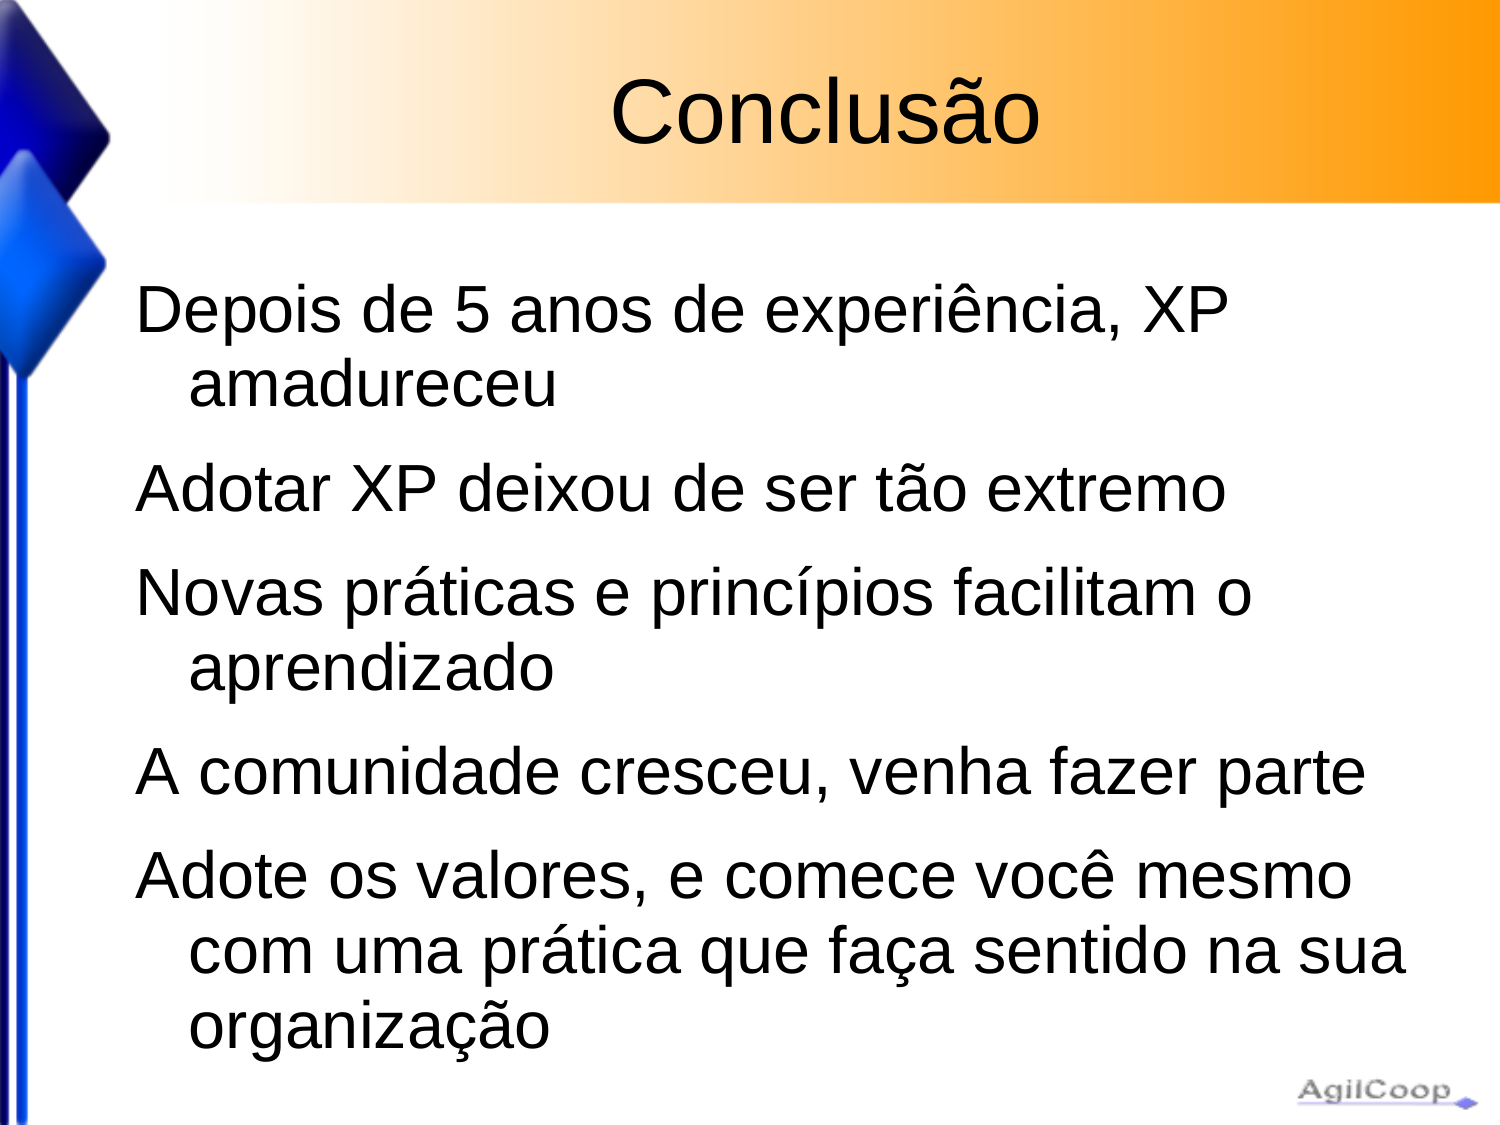

# Conclusão
Depois de 5 anos de experiência, XP amadureceu
Adotar XP deixou de ser tão extremo
Novas práticas e princípios facilitam o aprendizado
A comunidade cresceu, venha fazer parte
Adote os valores, e comece você mesmo com uma prática que faça sentido na sua organização
Copyleft AgilCoop 2007
63